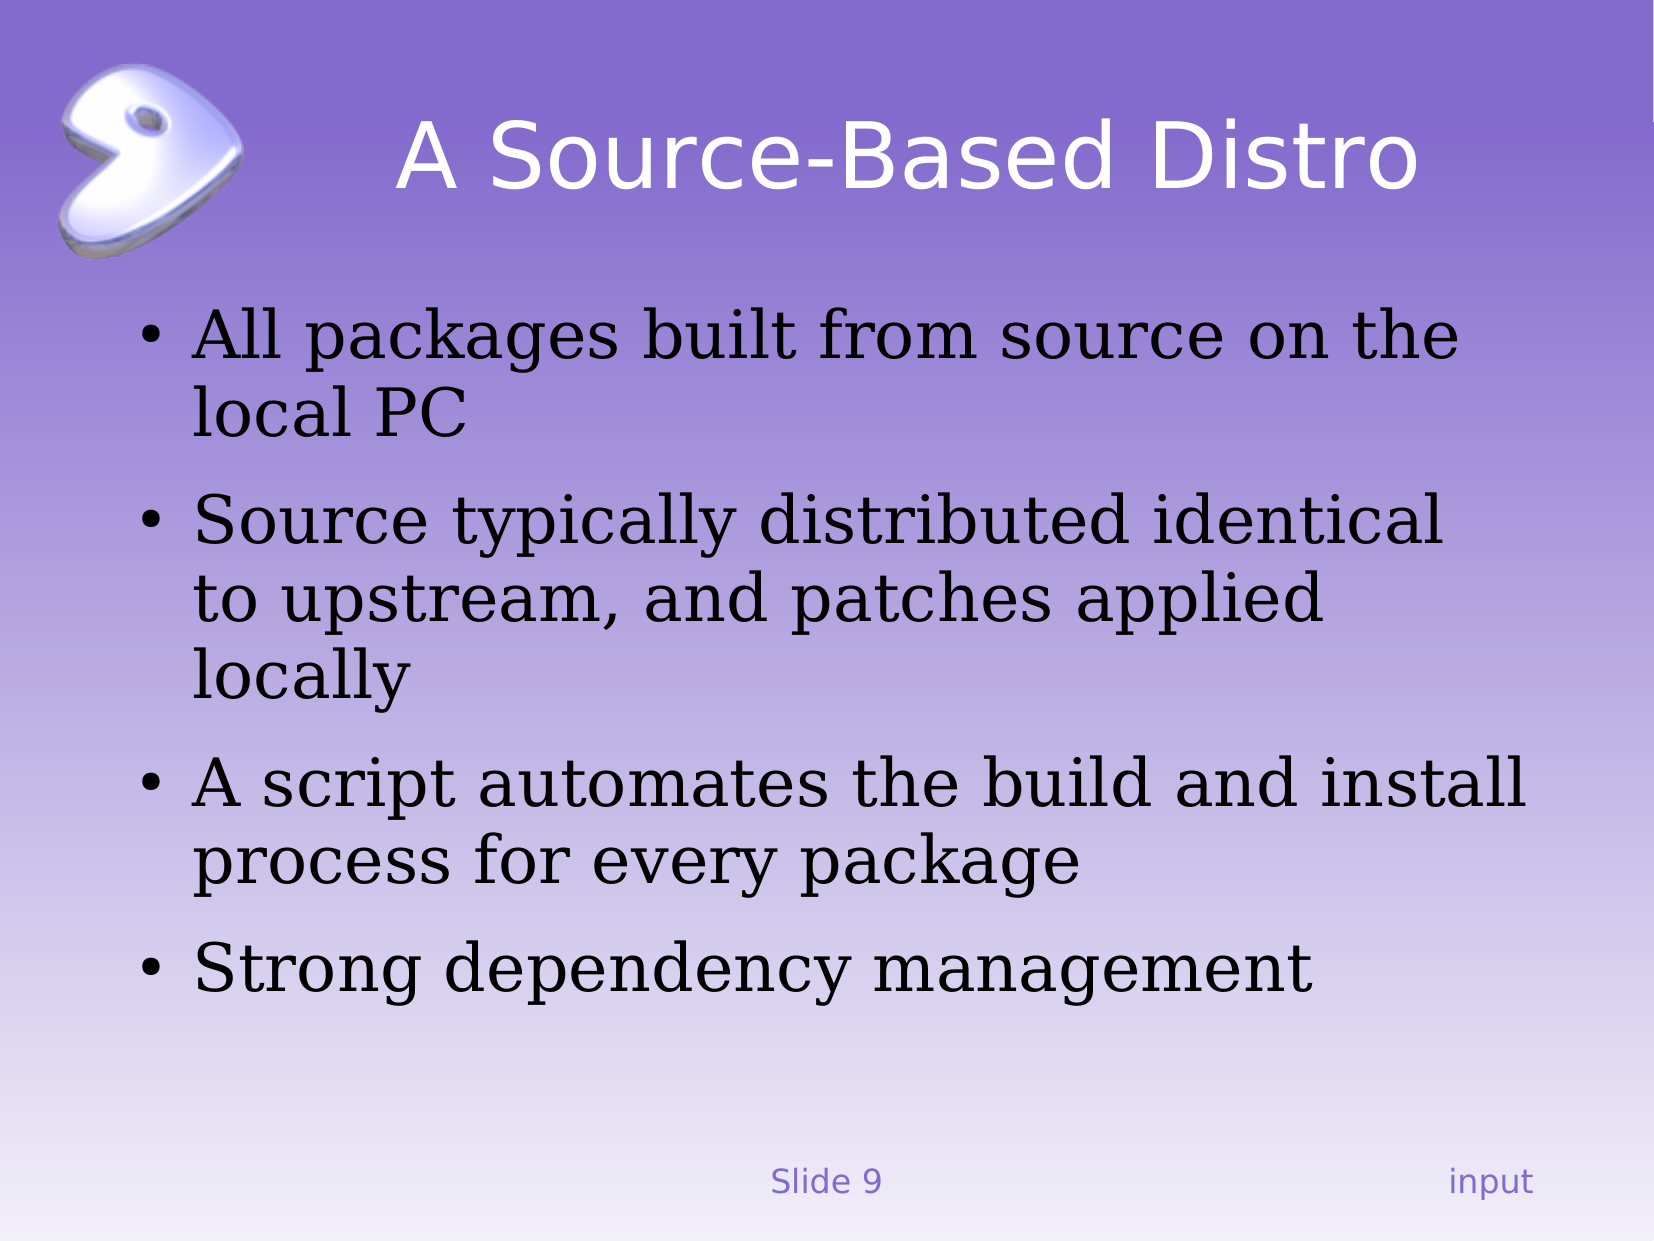

# A Source-Based Distro
All packages built from source on the local PC
Source typically distributed identical to upstream, and patches applied locally
A script automates the build and install process for every package
Strong dependency management